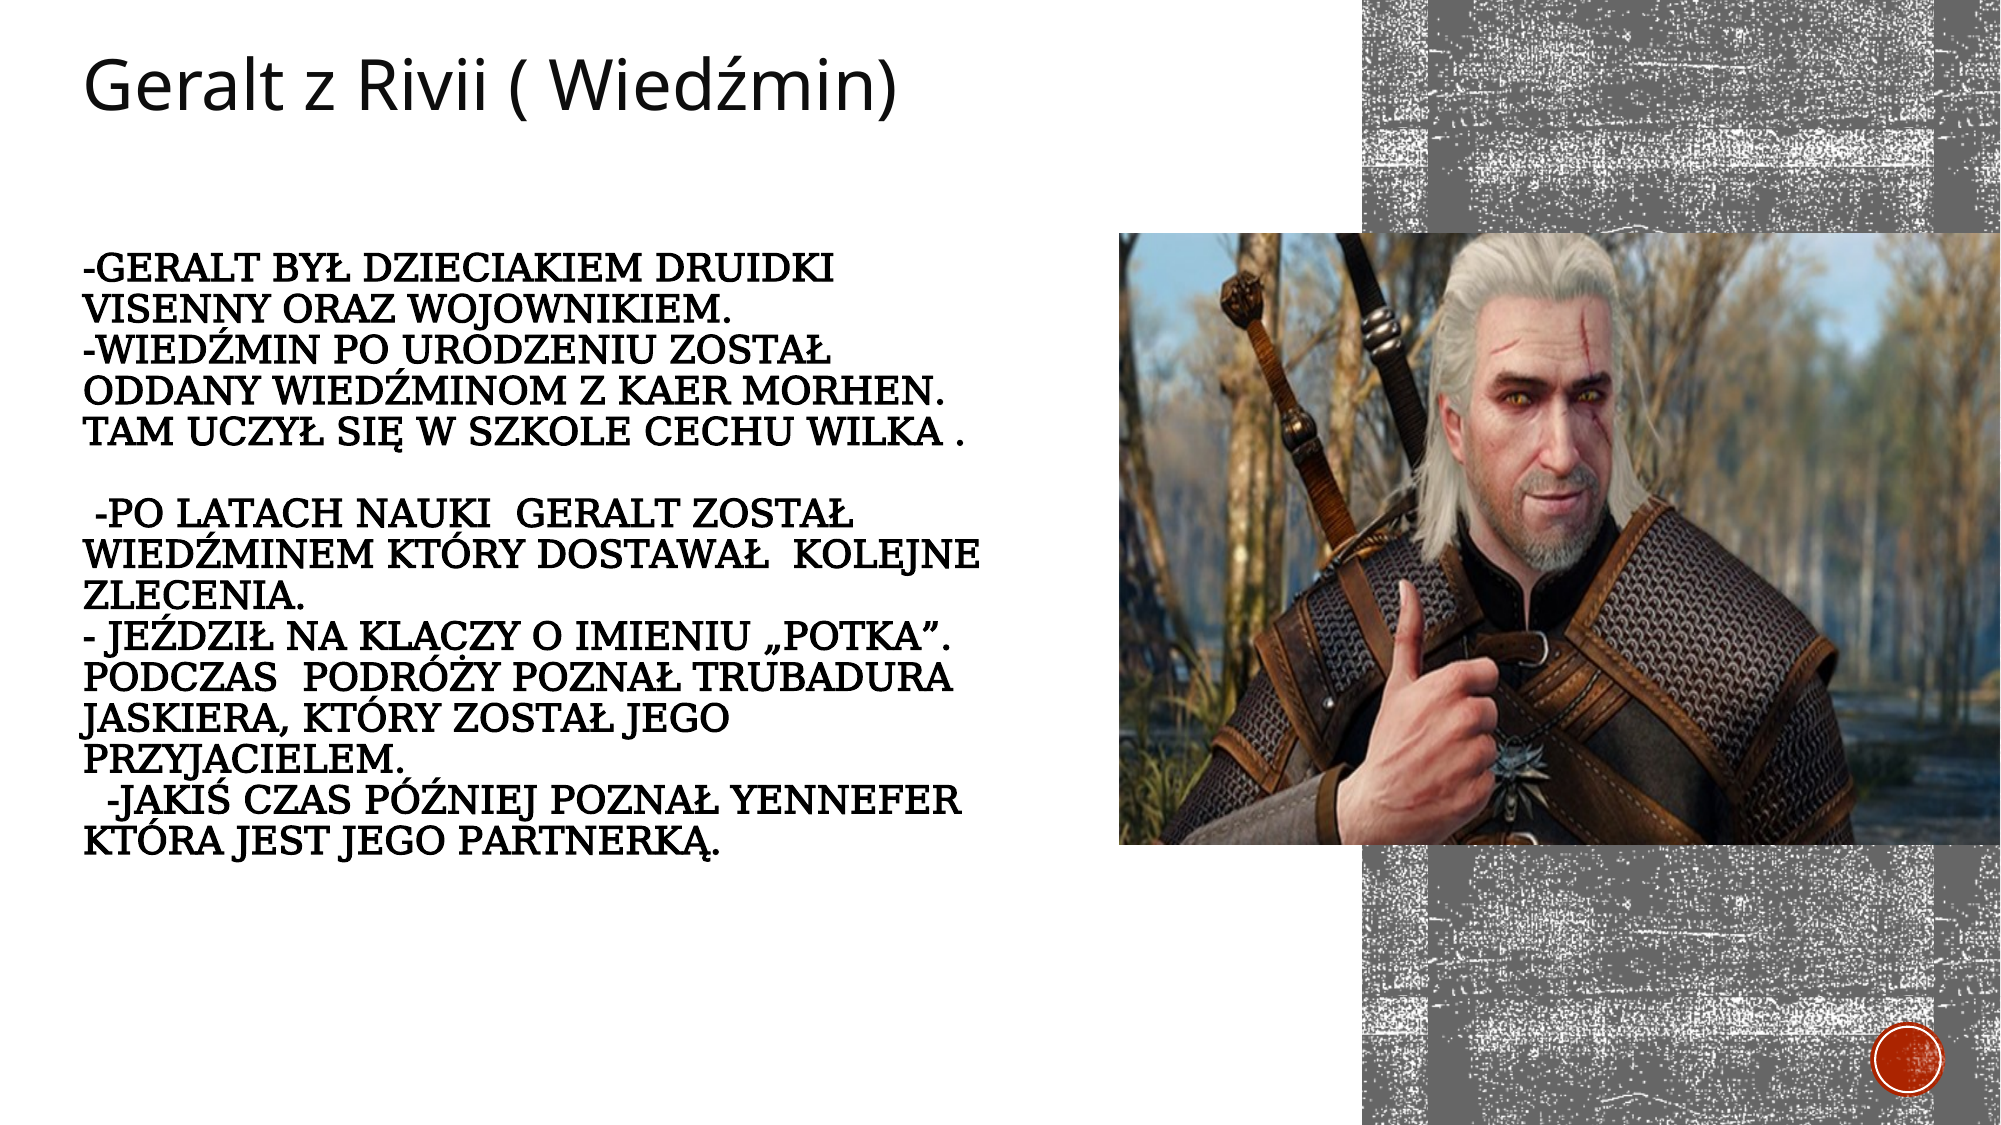

Geralt z Rivii ( Wiedźmin)
# -GeralT był dzieciakiem druidki Visenny oraz wojownikiem. -Wiedźmin po urodzeniu został oddany wiedźminom z Kaer Morhen. TAM uczył się w szkole cechu wilka . -Po latach nauki Geralt został wiedźminem KTÓRY dostawał KOLEJNE zlecenia. - jeździł na klaczy o imieniu „potka”. Podczas podróży poznał trubadura JaskIERA, który został jego przyjacielem. -Jakiś czas później poznał Yennefer którA jest jego partnerką.